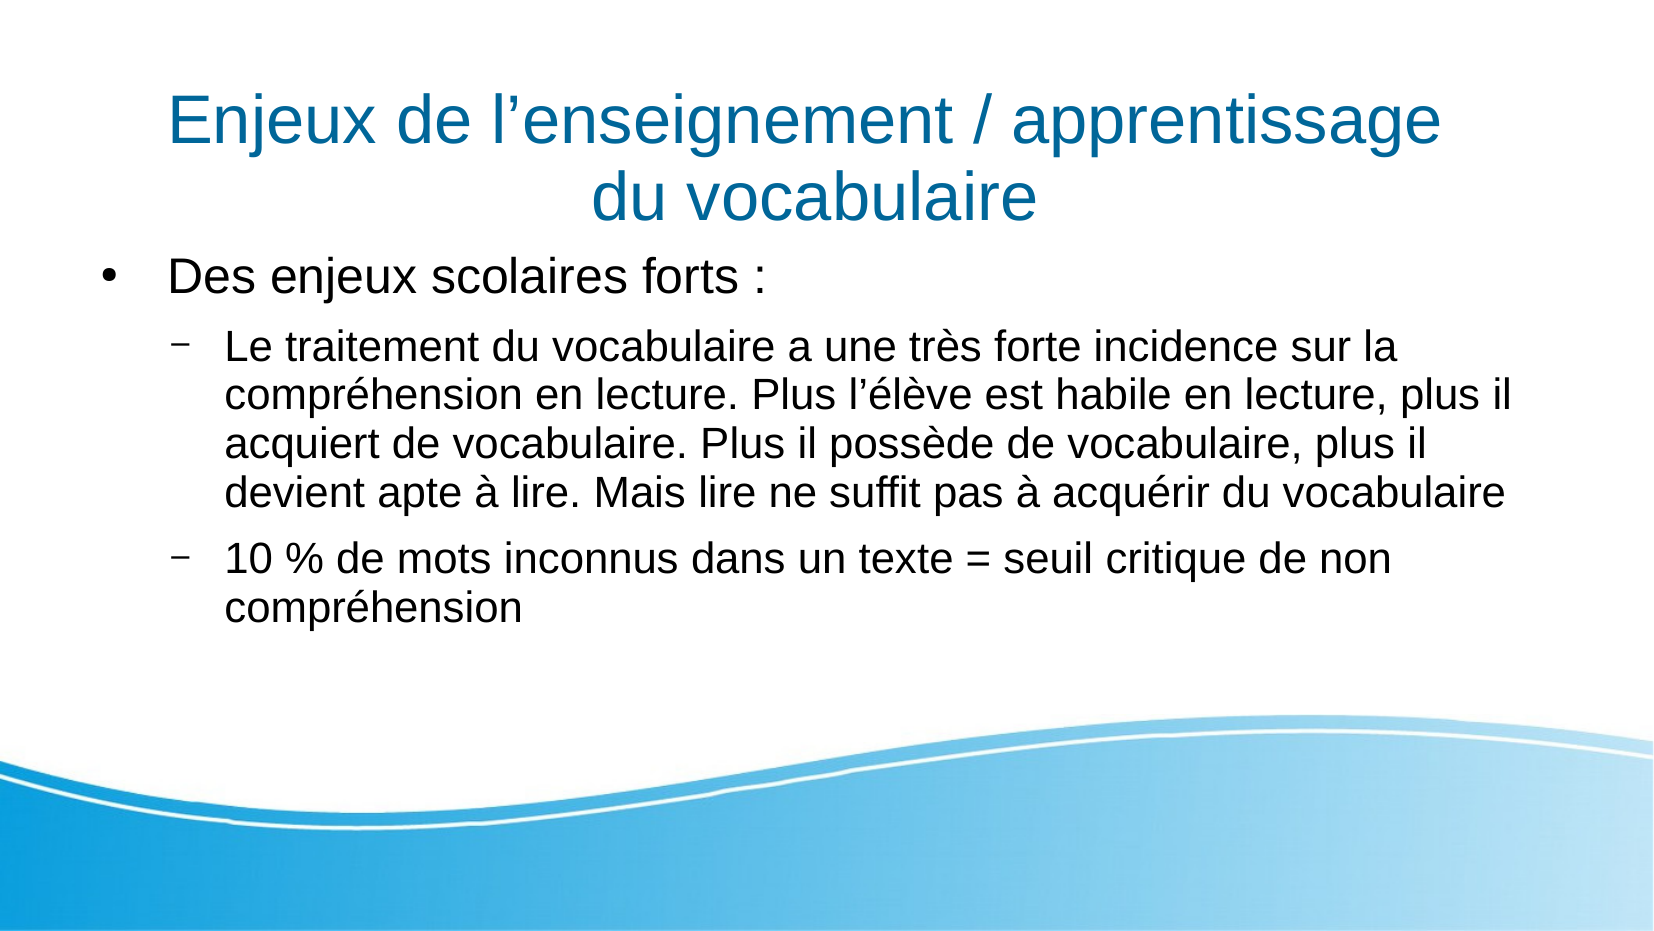

# Enjeux de l’enseignement / apprentissage du vocabulaire
 Des enjeux scolaires forts :
Le traitement du vocabulaire a une très forte incidence sur la compréhension en lecture. Plus l’élève est habile en lecture, plus il acquiert de vocabulaire. Plus il possède de vocabulaire, plus il devient apte à lire. Mais lire ne suffit pas à acquérir du vocabulaire
10 % de mots inconnus dans un texte = seuil critique de non compréhension